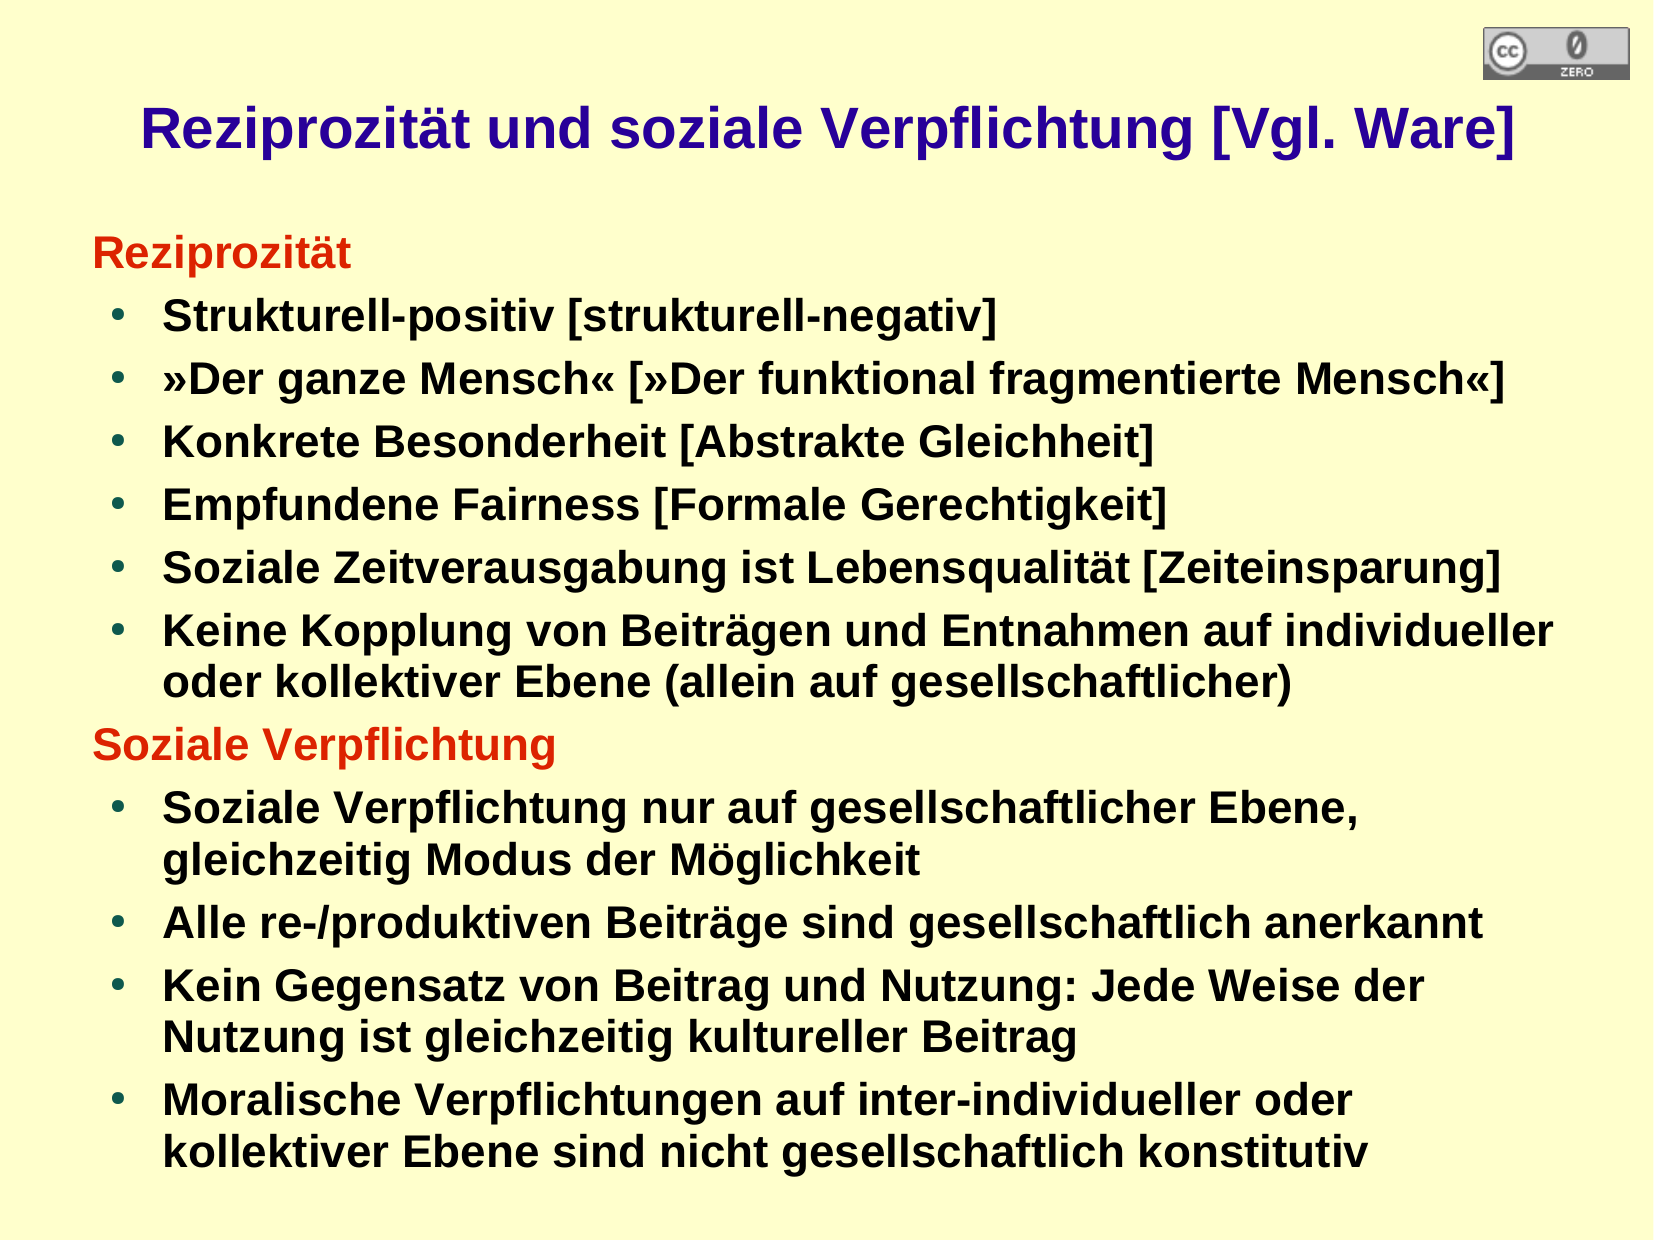

# Reziprozität und soziale Verpflichtung [Vgl. Ware]
Reziprozität
Strukturell-positiv [strukturell-negativ]
»Der ganze Mensch« [»Der funktional fragmentierte Mensch«]
Konkrete Besonderheit [Abstrakte Gleichheit]
Empfundene Fairness [Formale Gerechtigkeit]
Soziale Zeitverausgabung ist Lebensqualität [Zeiteinsparung]
Keine Kopplung von Beiträgen und Entnahmen auf individueller oder kollektiver Ebene (allein auf gesellschaftlicher)
Soziale Verpflichtung
Soziale Verpflichtung nur auf gesellschaftlicher Ebene, gleichzeitig Modus der Möglichkeit
Alle re-/produktiven Beiträge sind gesellschaftlich anerkannt
Kein Gegensatz von Beitrag und Nutzung: Jede Weise der Nutzung ist gleichzeitig kultureller Beitrag
Moralische Verpflichtungen auf inter-individueller oder kollektiver Ebene sind nicht gesellschaftlich konstitutiv